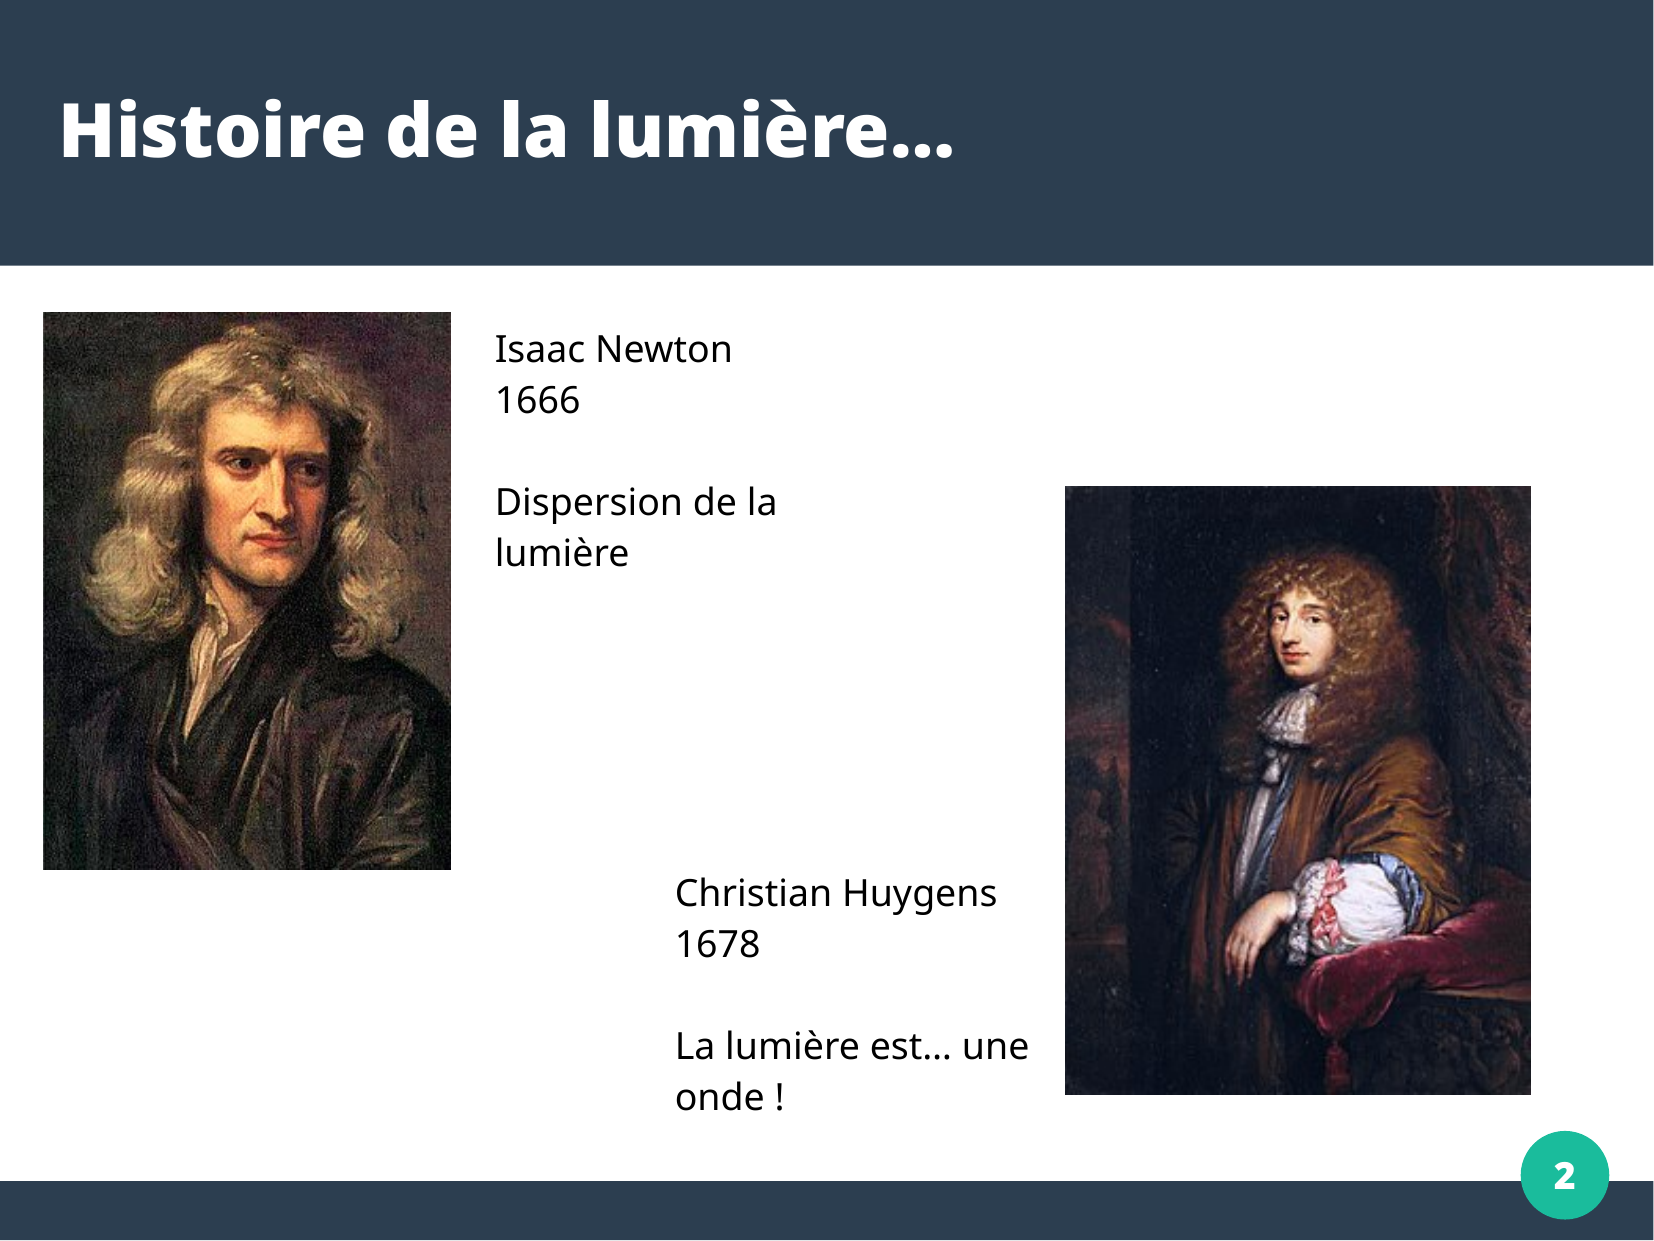

# Histoire de la lumière…
Isaac Newton
1666
Dispersion de la lumière
Christian Huygens
1678
La lumière est… une onde !
2